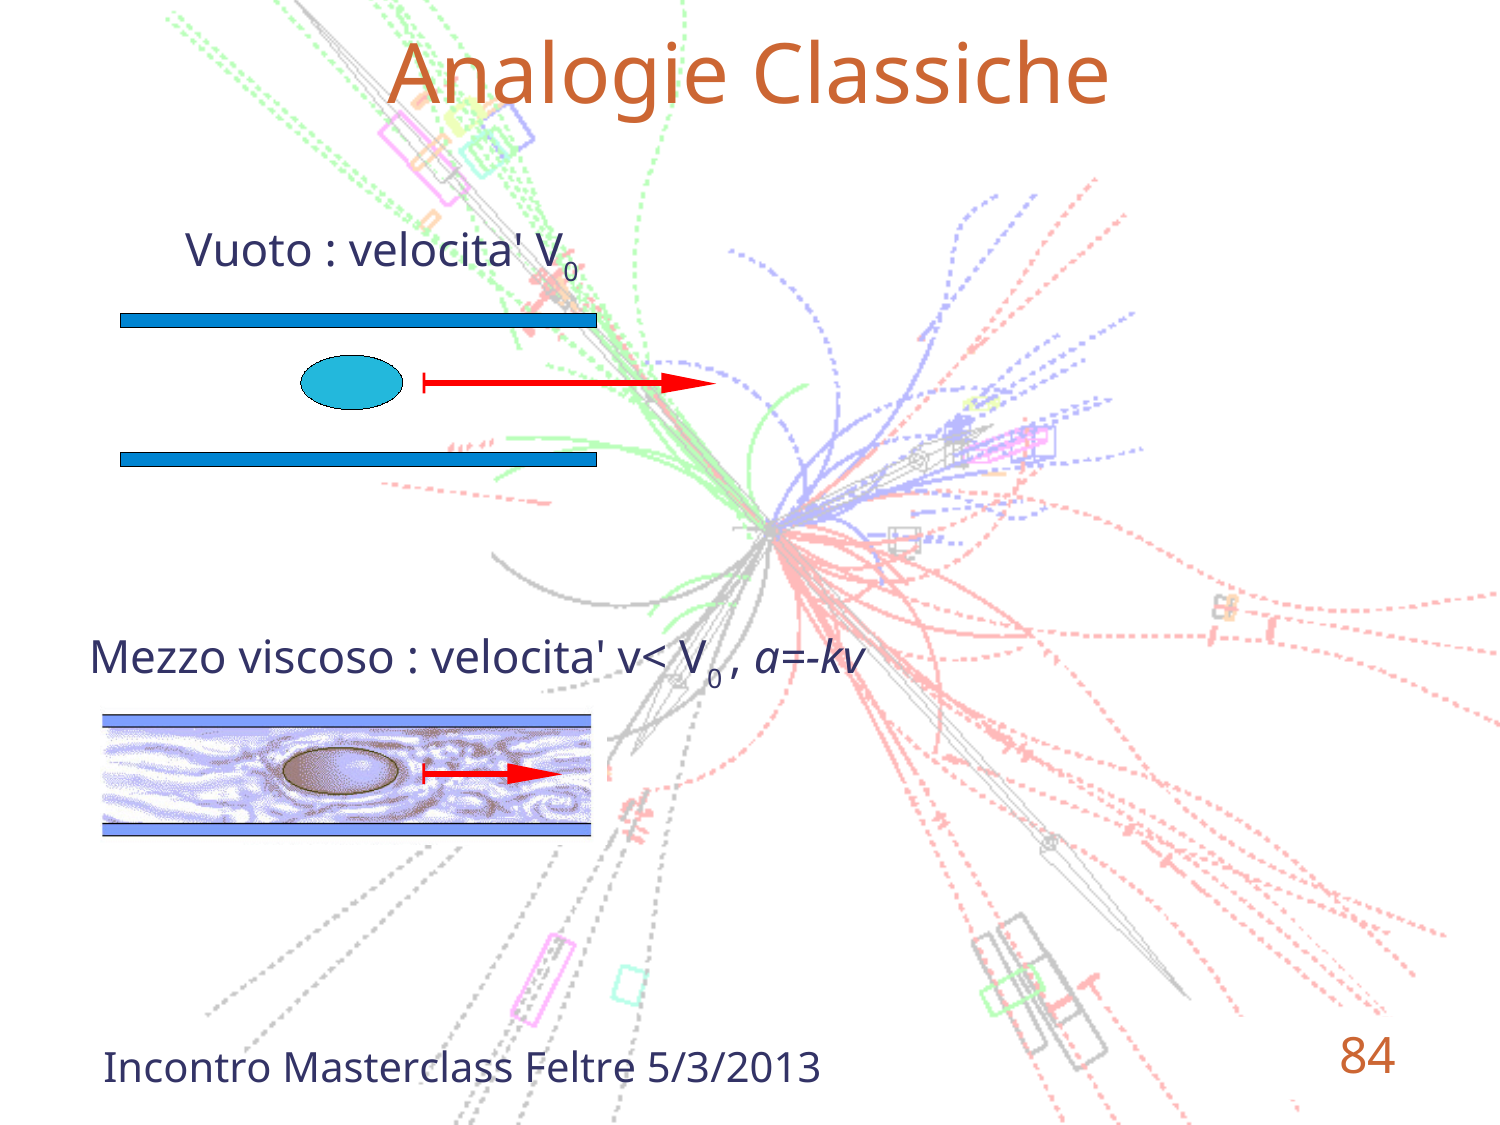

# Analogie Classiche
Vuoto : velocita' V0
Mezzo viscoso : velocita' v< V0 , a=-kv